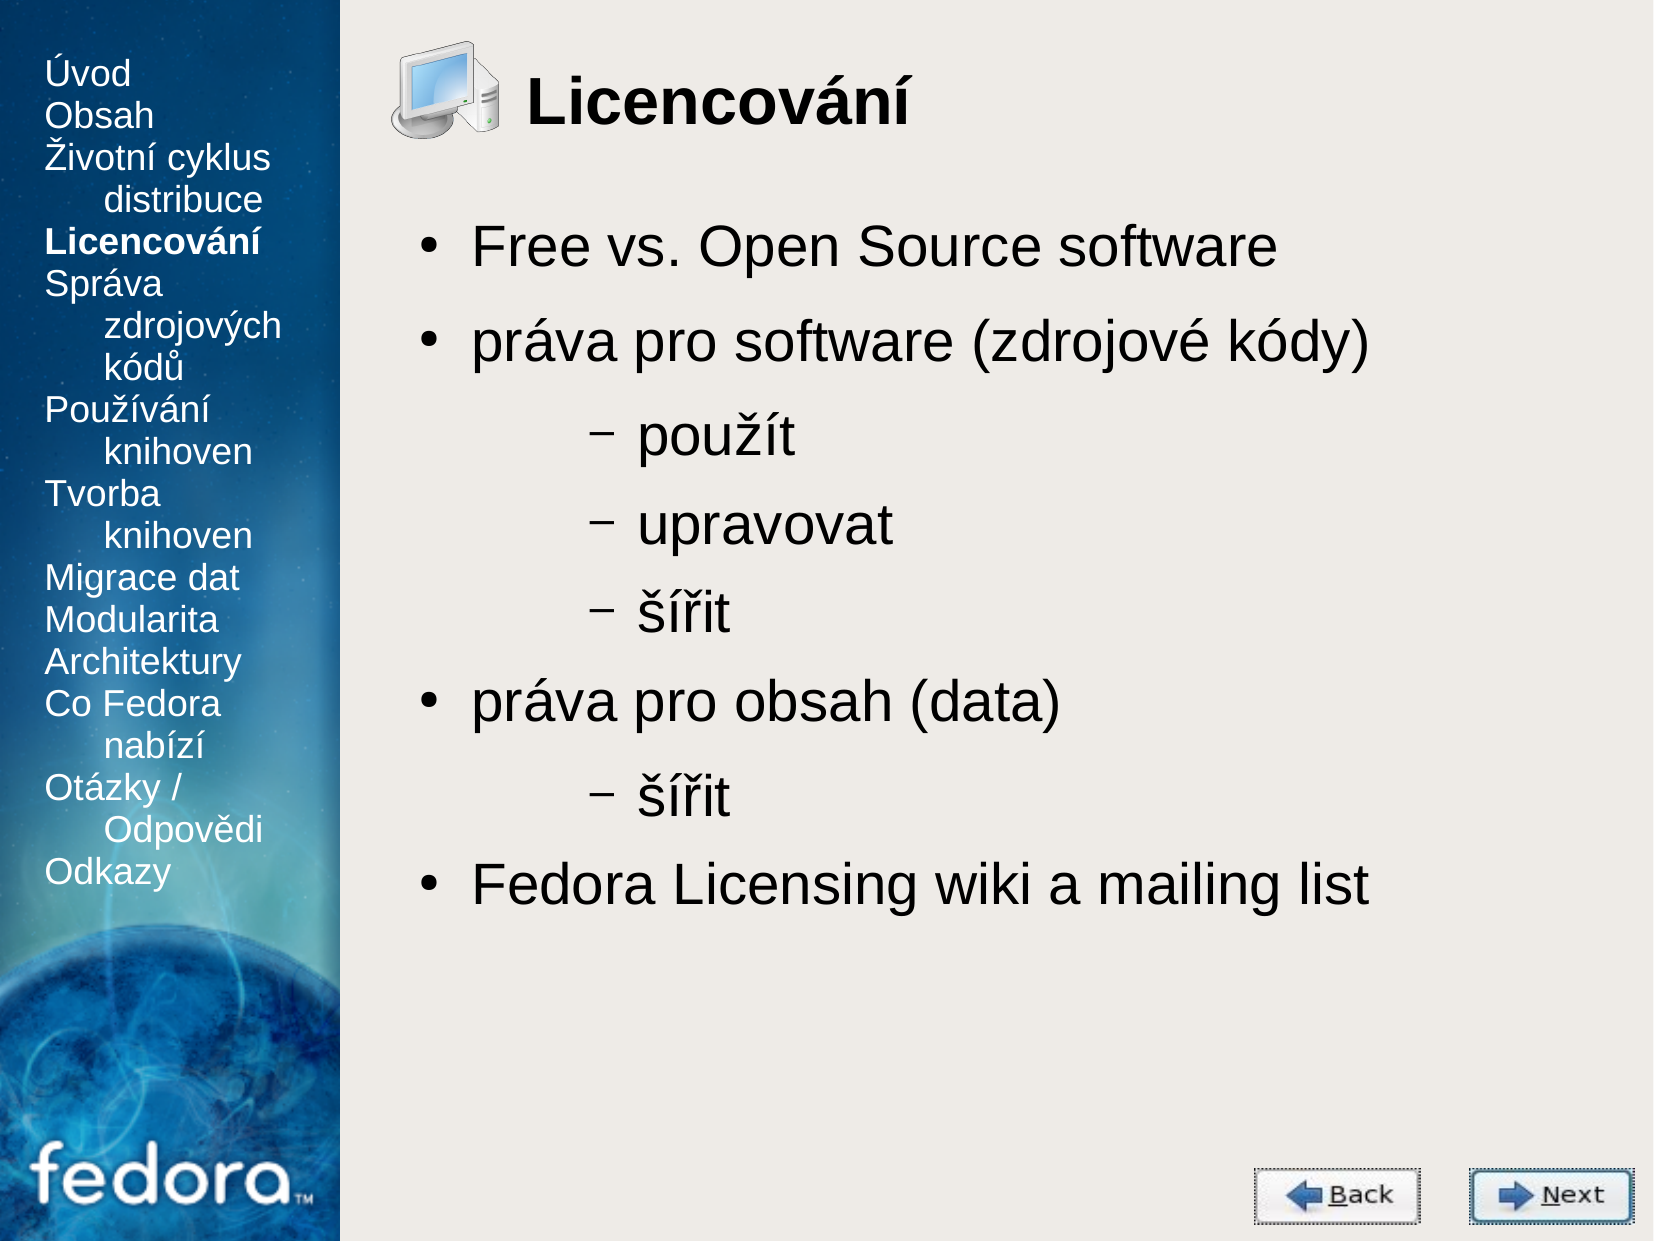

Úvod
Obsah
Životní cyklus distribuce
Licencování
Správa zdrojových kódů
Používání knihoven
Tvorba knihoven
Migrace dat
Modularita
Architektury
Co Fedora nabízí
Otázky / Odpovědi
Odkazy
# Agenda
Licencování
Free vs. Open Source software
práva pro software (zdrojové kódy)
použít
upravovat
šířit
práva pro obsah (data)
šířit
Fedora Licensing wiki a mailing list